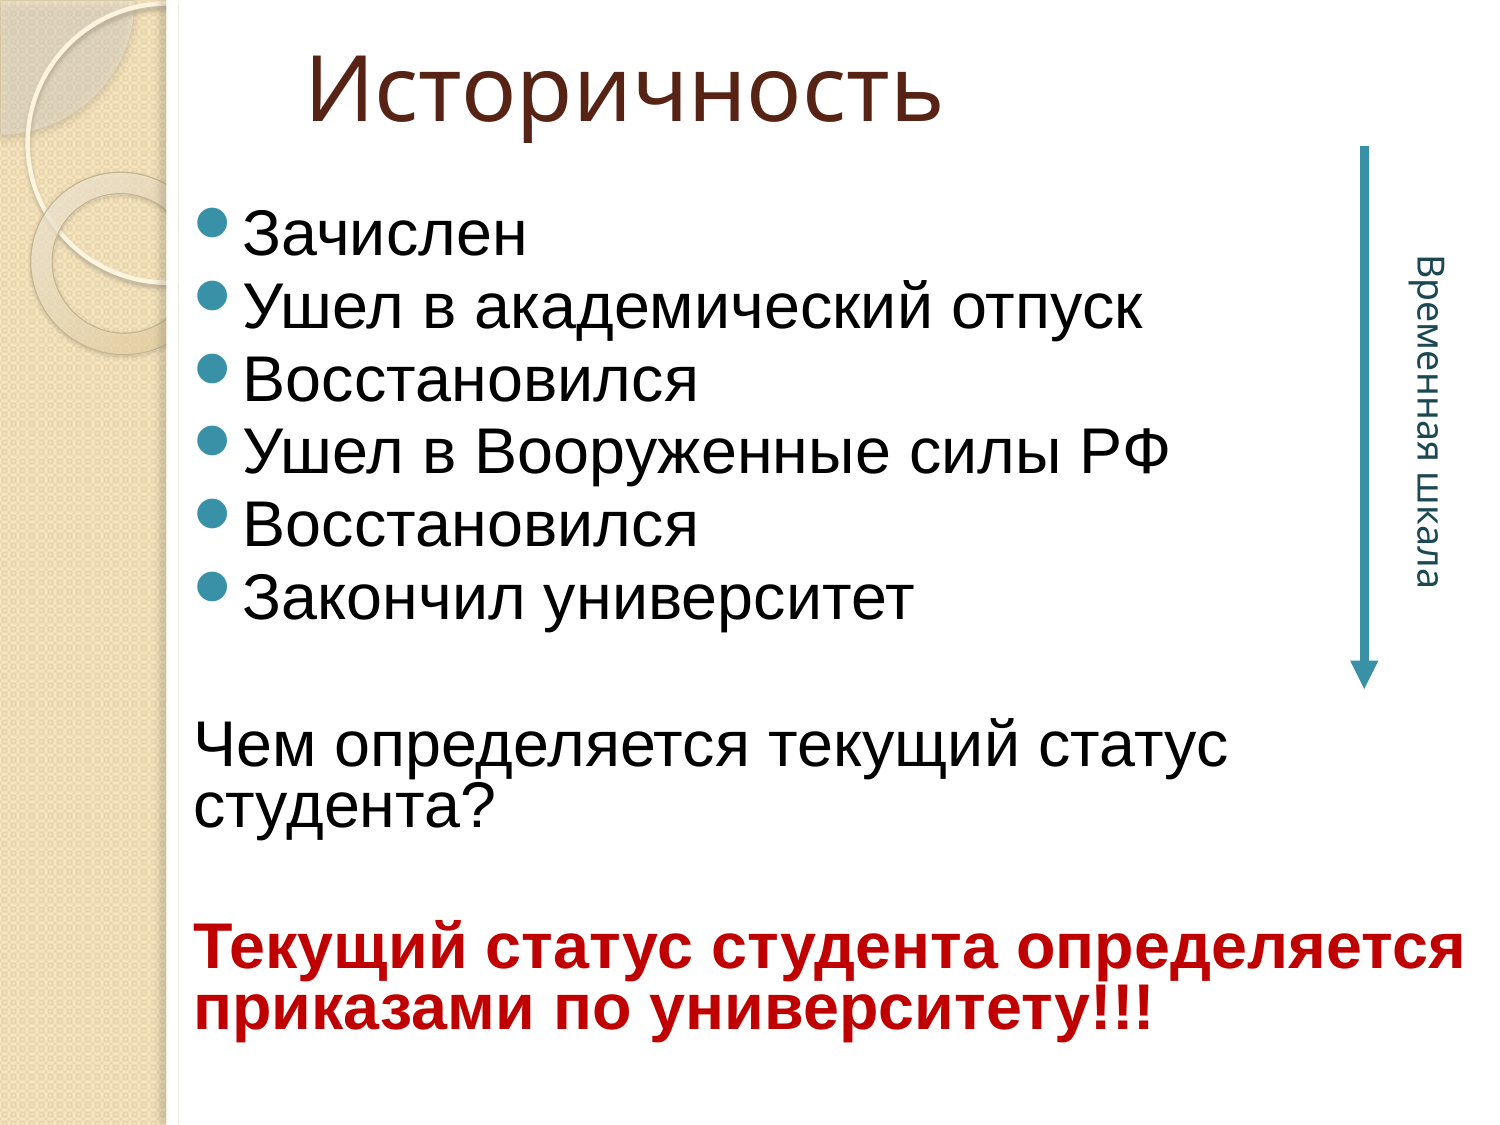

Историчность
# Зачислен
Ушел в академический отпуск
Восстановился
Ушел в Вооруженные силы РФ
Восстановился
Закончил университет
Чем определяется текущий статус студента?
Текущий статус студента определяется приказами по университету!!!
Временная шкала